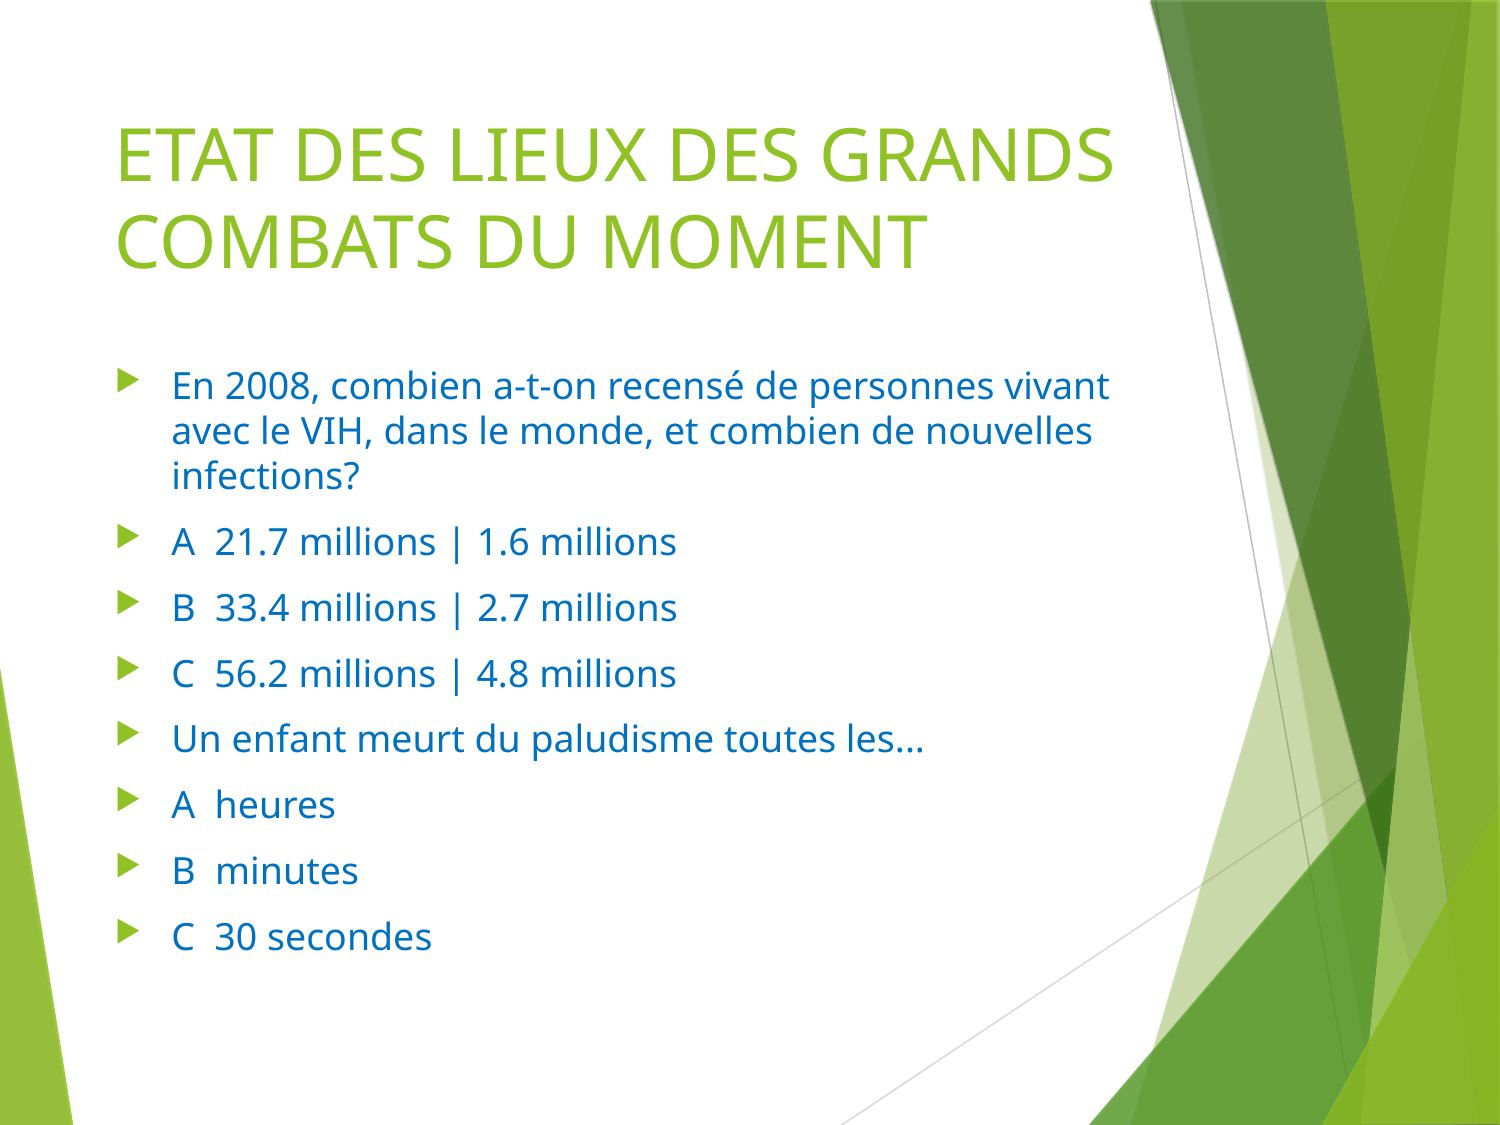

# ETAT DES LIEUX DES GRANDS COMBATS DU MOMENT
En 2008, combien a-t-on recensé de personnes vivant avec le VIH, dans le monde, et combien de nouvelles infections?
A 21.7 millions | 1.6 millions
B 33.4 millions | 2.7 millions
C 56.2 millions | 4.8 millions
Un enfant meurt du paludisme toutes les...
A heures
B minutes
C 30 secondes